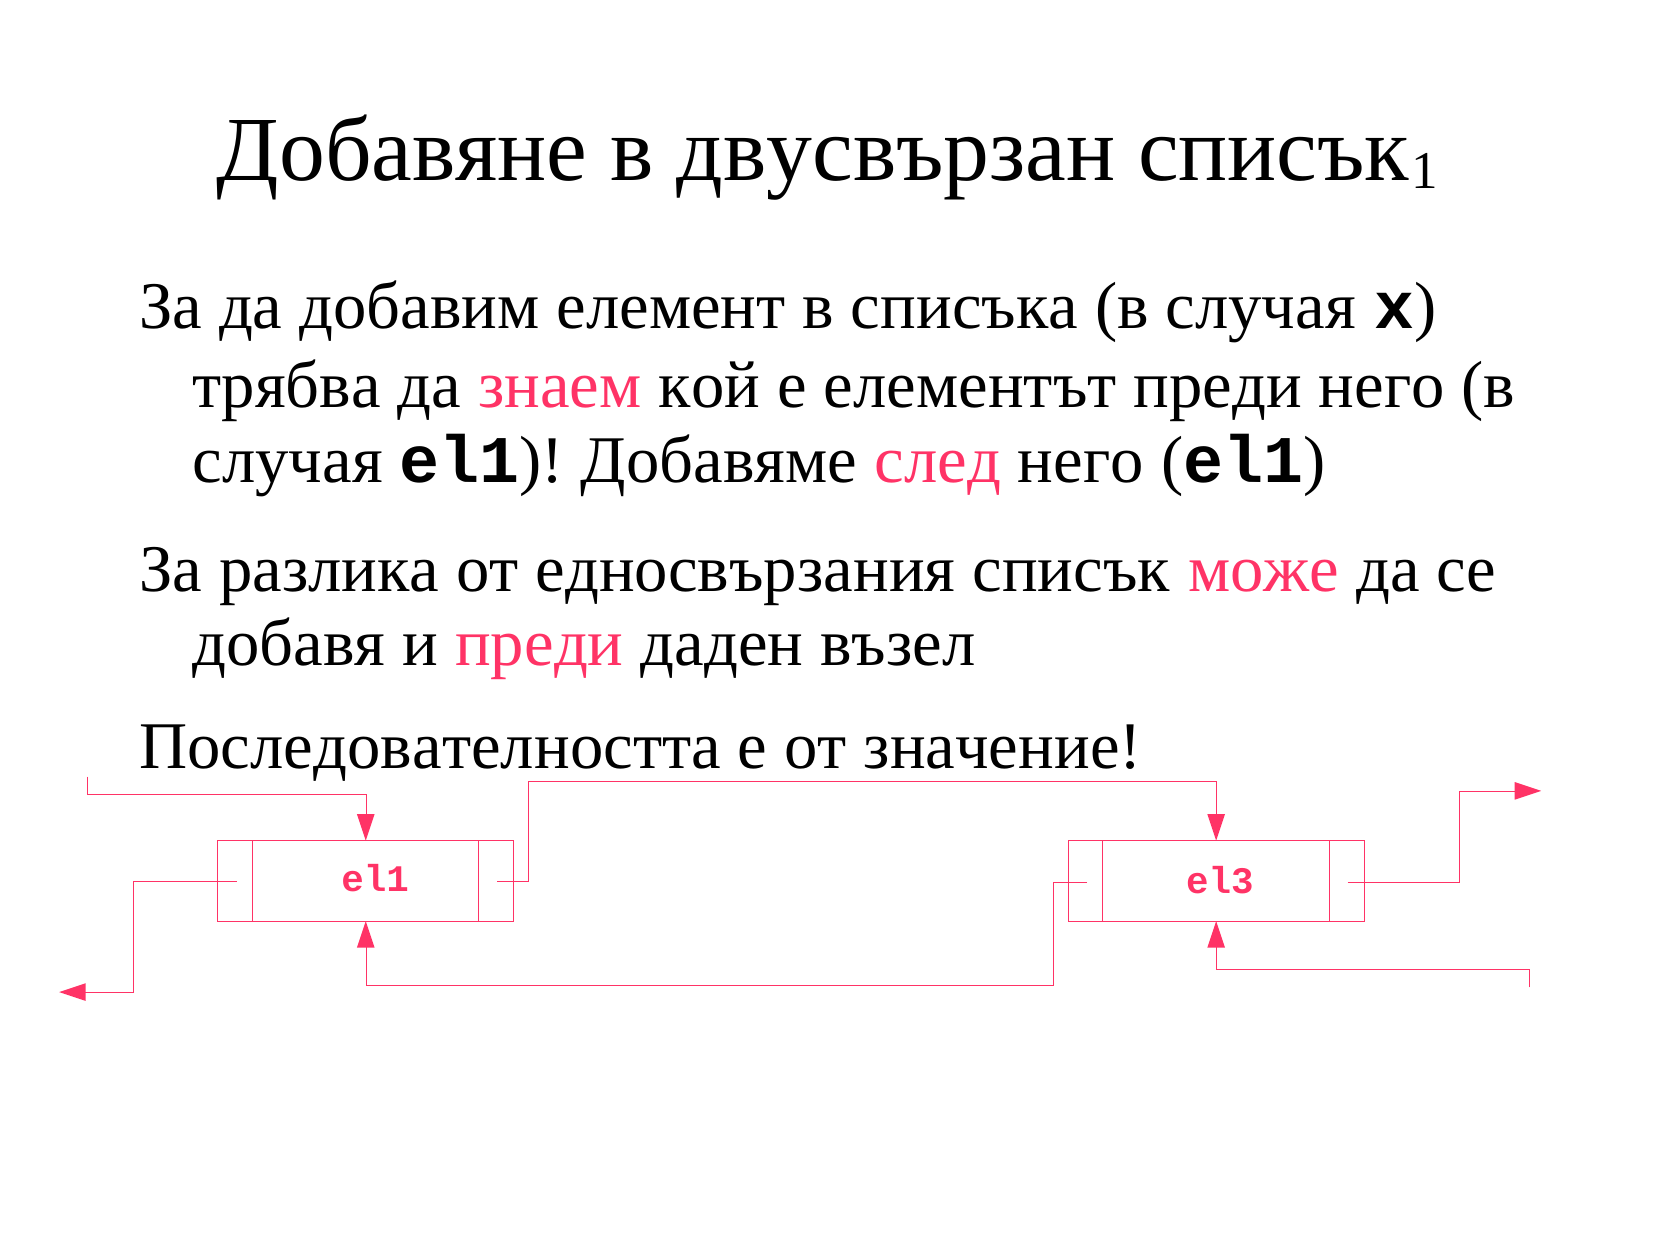

# Добавяне в двусвързан списък1
За да добавим елемент в списъка (в случая x) трябва да знаем кой е елементът преди него (в случая el1)! Добавяме след него (el1)
За разлика от едносвързания списък може да се добавя и преди даден възел
Последователността е от значение!
 el1
 el3